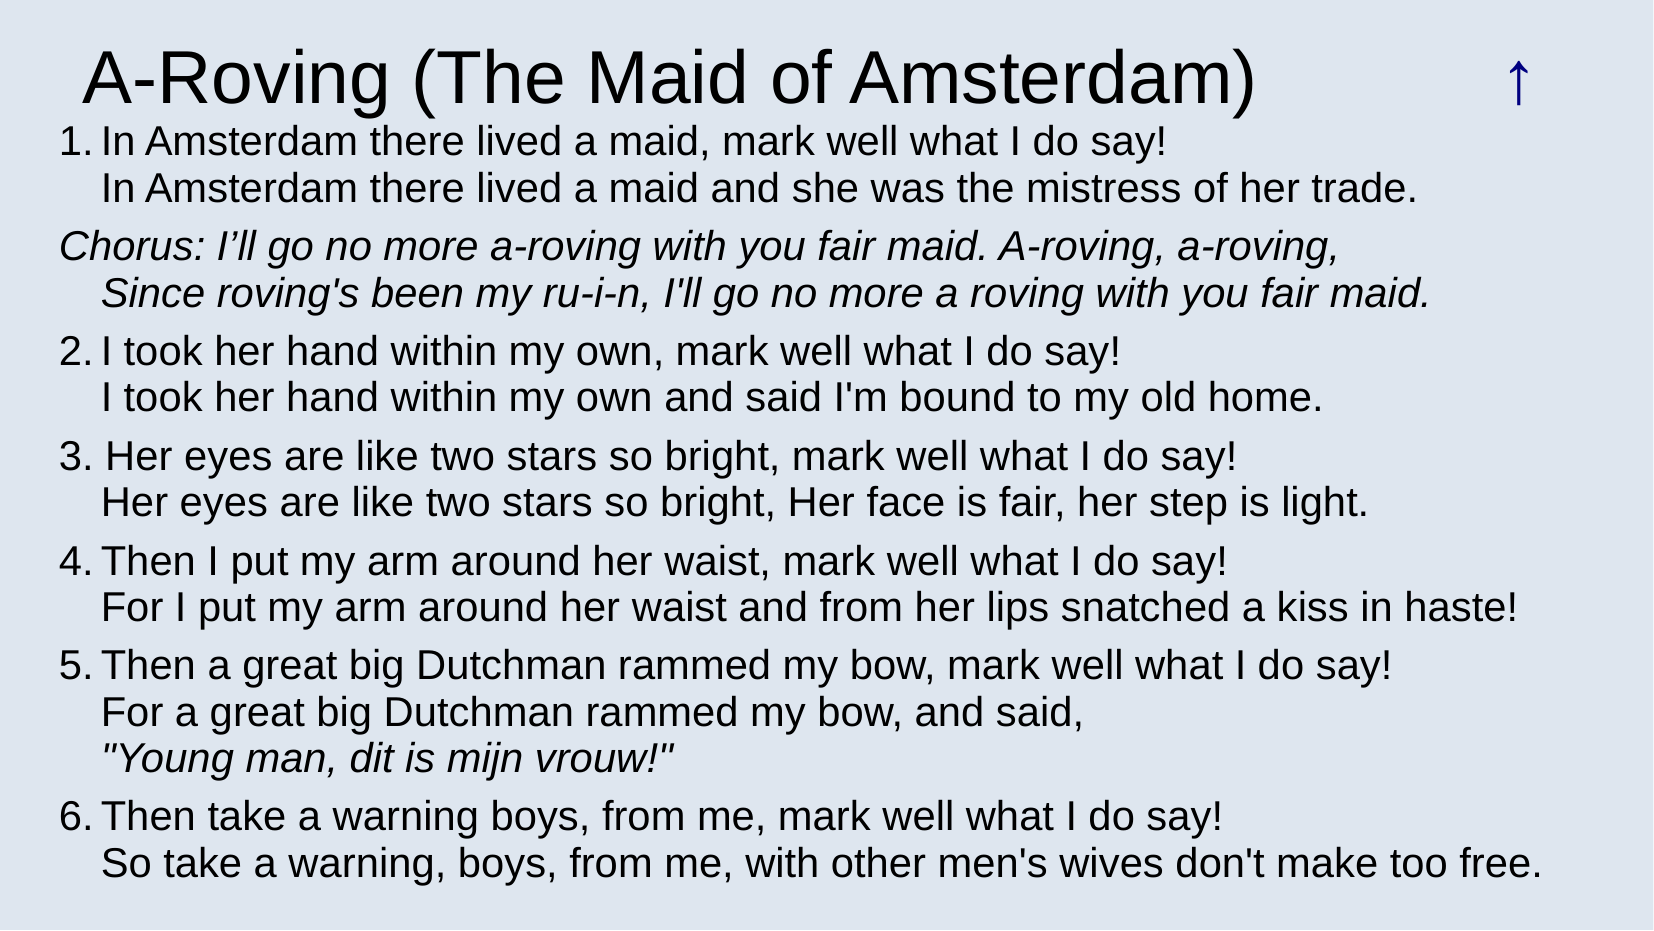

# A-Roving (The Maid of Amsterdam)	↑
1.	In Amsterdam there lived a maid, mark well what I do say!
	In Amsterdam there lived a maid and she was the mistress of her trade.
Chorus: I’ll go no more a-roving with you fair maid. A-roving, a-roving,
	Since roving's been my ru-i-n, I'll go no more a roving with you fair maid.
2.	I took her hand within my own, mark well what I do say!
 	I took her hand within my own and said I'm bound to my old home.
3. Her eyes are like two stars so bright, mark well what I do say!
	Her eyes are like two stars so bright, Her face is fair, her step is light.
4.	Then I put my arm around her waist, mark well what I do say!
	For I put my arm around her waist and from her lips snatched a kiss in haste!
5.	Then a great big Dutchman rammed my bow, mark well what I do say!
	For a great big Dutchman rammed my bow, and said,
	"Young man, dit is mijn vrouw!"
6.	Then take a warning boys, from me, mark well what I do say!
	So take a warning, boys, from me, with other men's wives don't make too free.